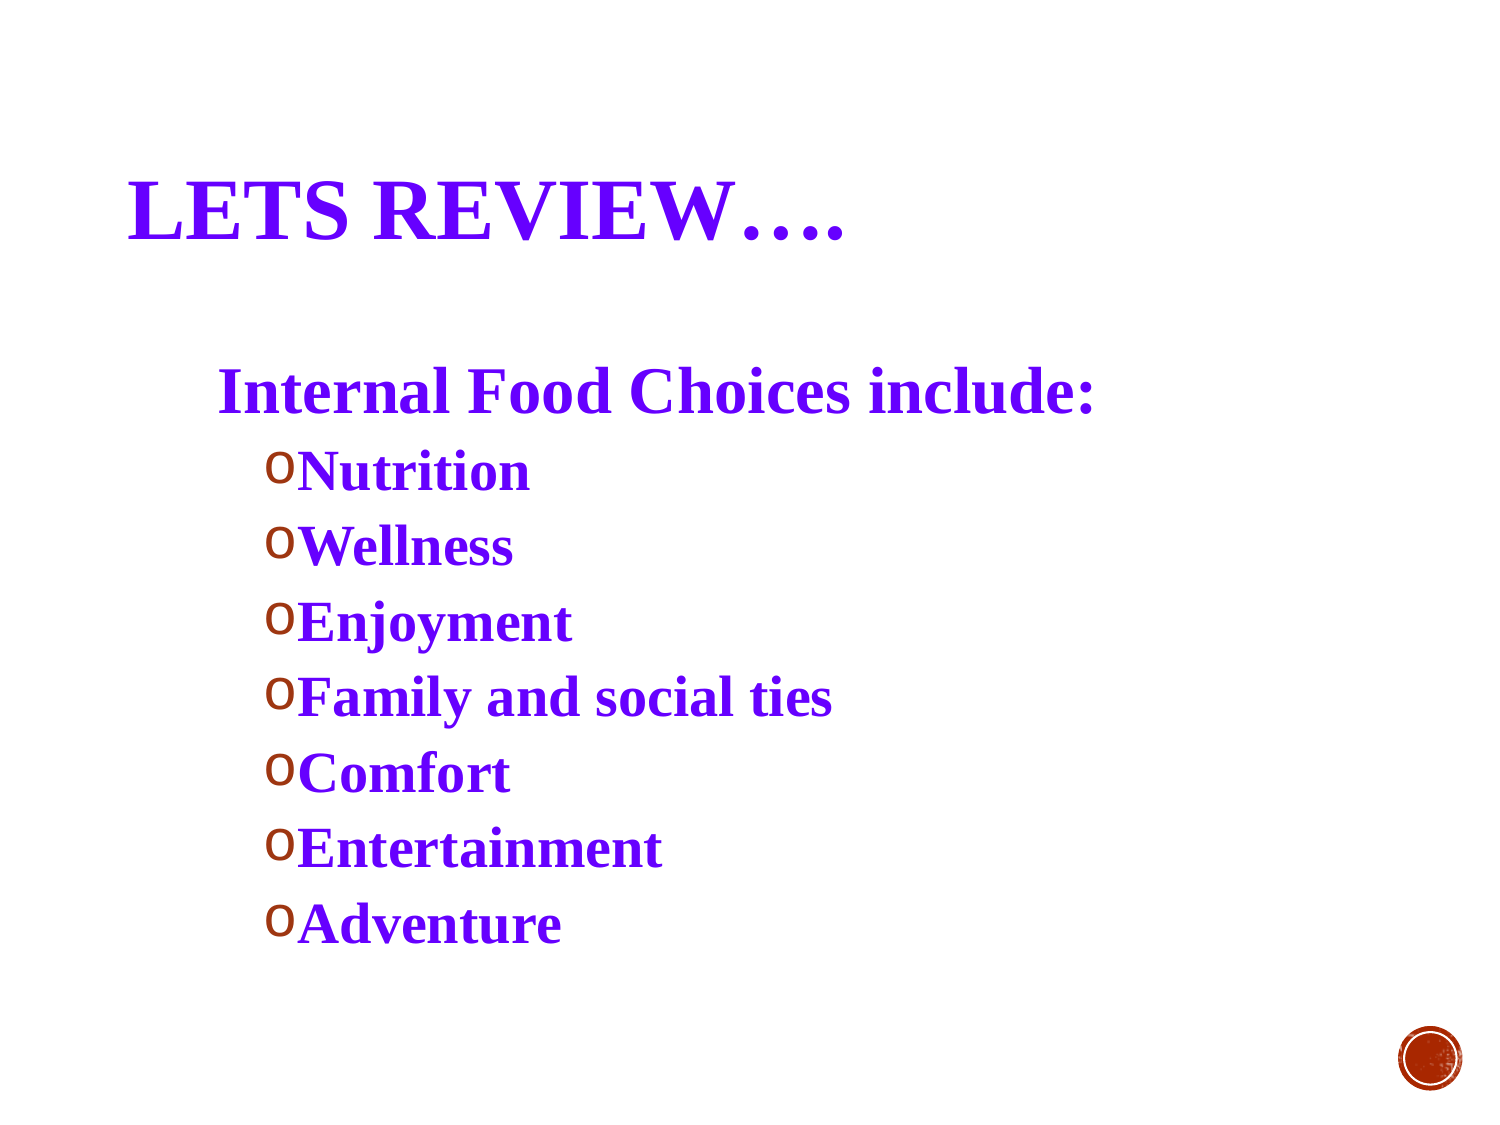

# LETS REVIEW….
Internal Food Choices include:
Nutrition
Wellness
Enjoyment
Family and social ties
Comfort
Entertainment
Adventure